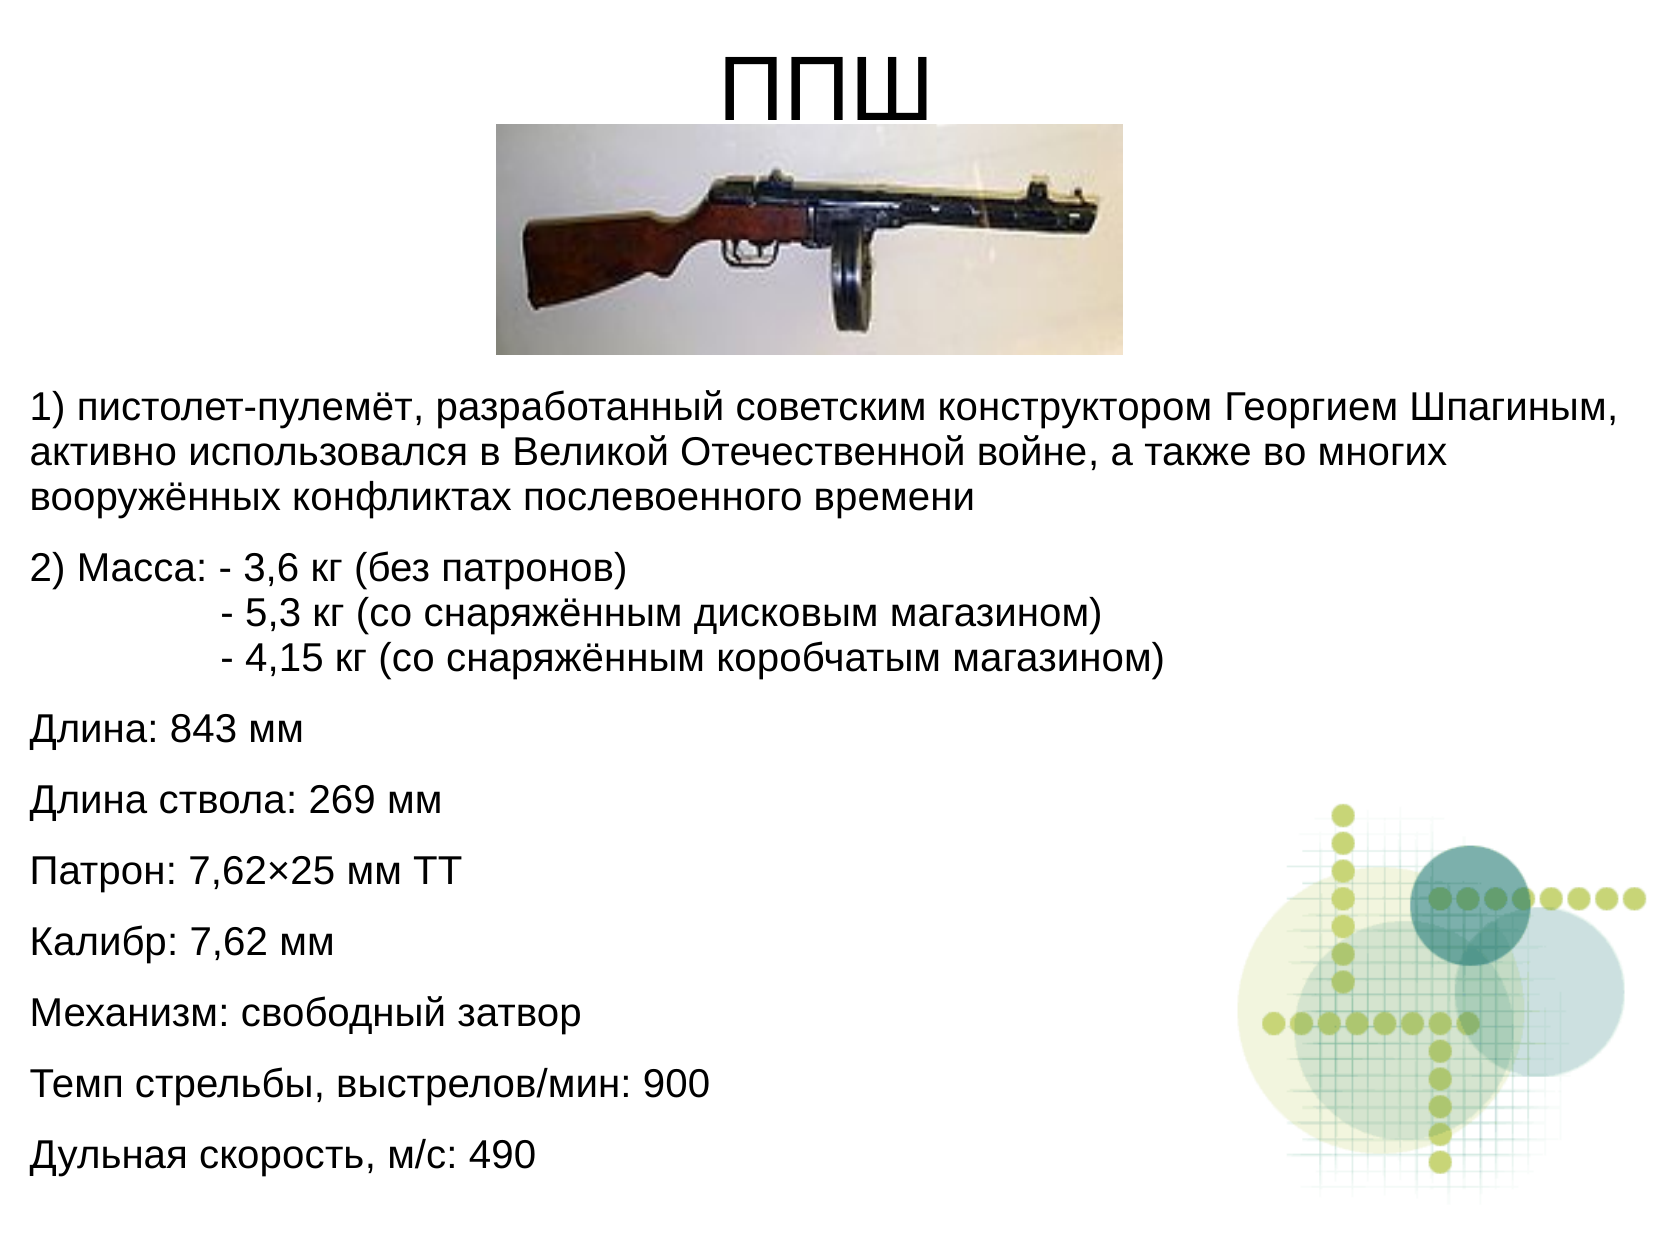

# ППШ
1) пистолет-пулемёт, разработанный советским конструктором Георгием Шпагиным, активно использовался в Великой Отечественной войне, а также во многих вооружённых конфликтах послевоенного времени
2) Масса: - 3,6 кг (без патронов)
 - 5,3 кг (со снаряжённым дисковым магазином)
 - 4,15 кг (со снаряжённым коробчатым магазином)
Длина: 843 мм
Длина ствола: 269 мм
Патрон: 7,62×25 мм ТТ
Калибр: 7,62 мм
Механизм: свободный затвор
Темп стрельбы, выстрелов/мин: 900
Дульная скорость, м/с: 490